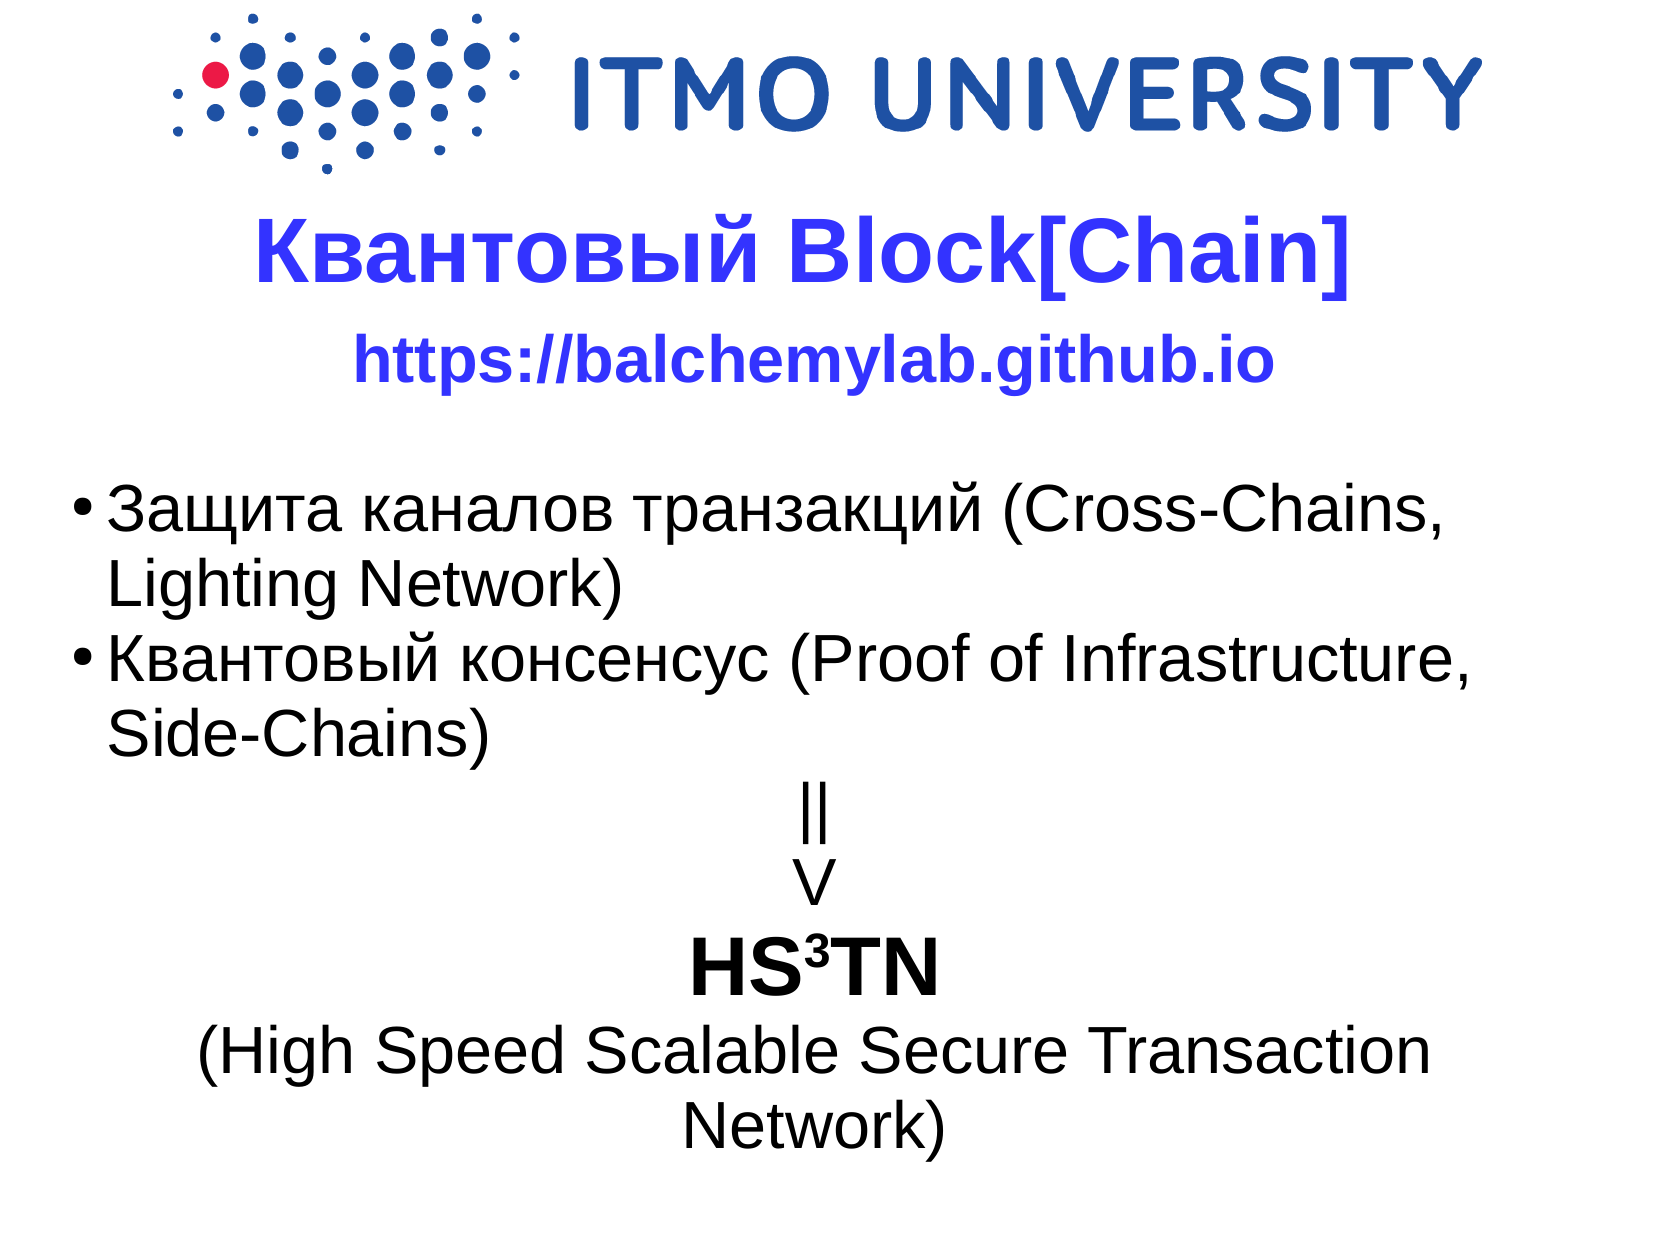

# Квантовый Block[Chain]
https://balchemylab.github.io
Защита каналов транзакций (Cross-Chains, Lighting Network)
Квантовый консенсус (Proof of Infrastructure, Side-Chains)
||
V
HS3TN
(High Speed Scalable Secure Transaction Network)